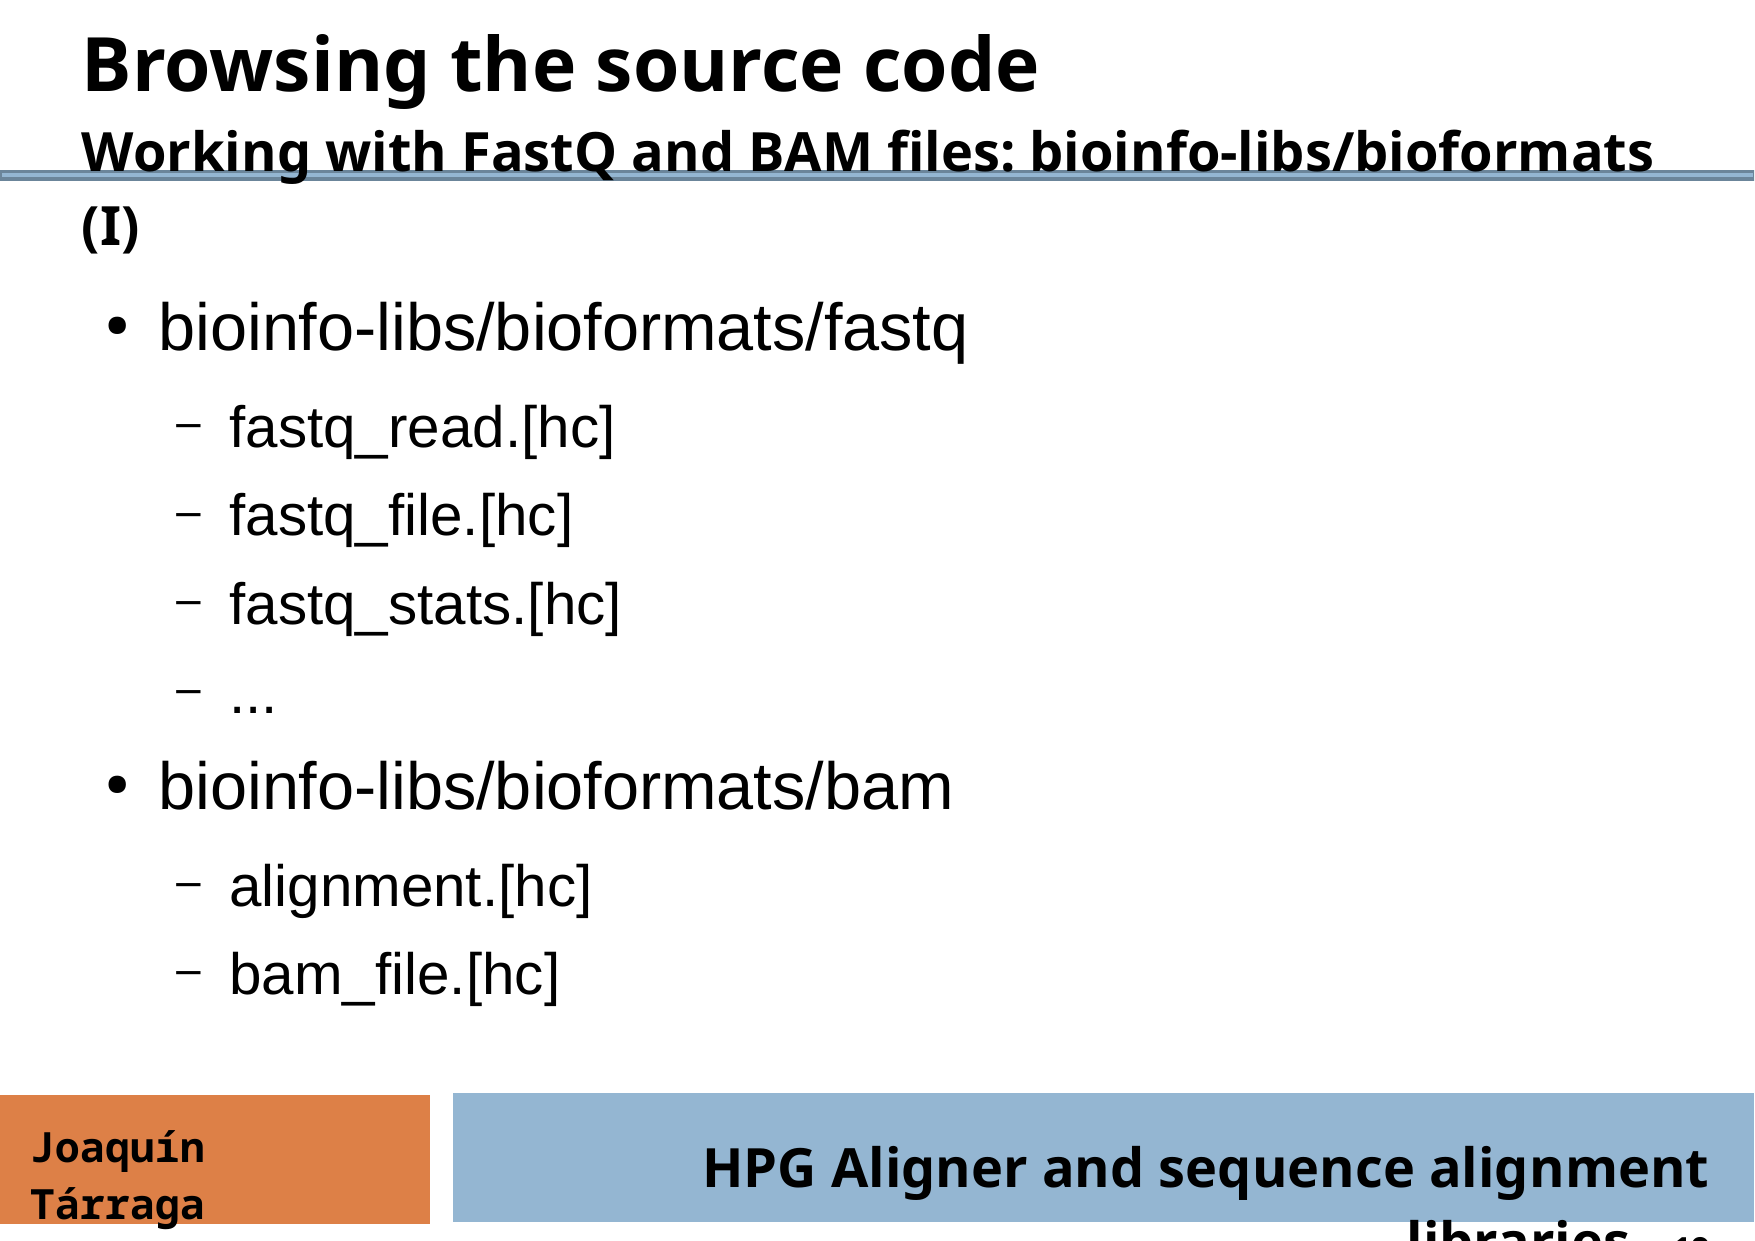

Browsing the source code
Working with FastQ and BAM files: bioinfo-libs/bioformats (I)
# bioinfo-libs/bioformats/fastq
fastq_read.[hc]
fastq_file.[hc]
fastq_stats.[hc]
...
bioinfo-libs/bioformats/bam
alignment.[hc]
bam_file.[hc]
Joaquín Tárraga
jtarraga@cipf.es
HPG Aligner and sequence alignment libraries 19